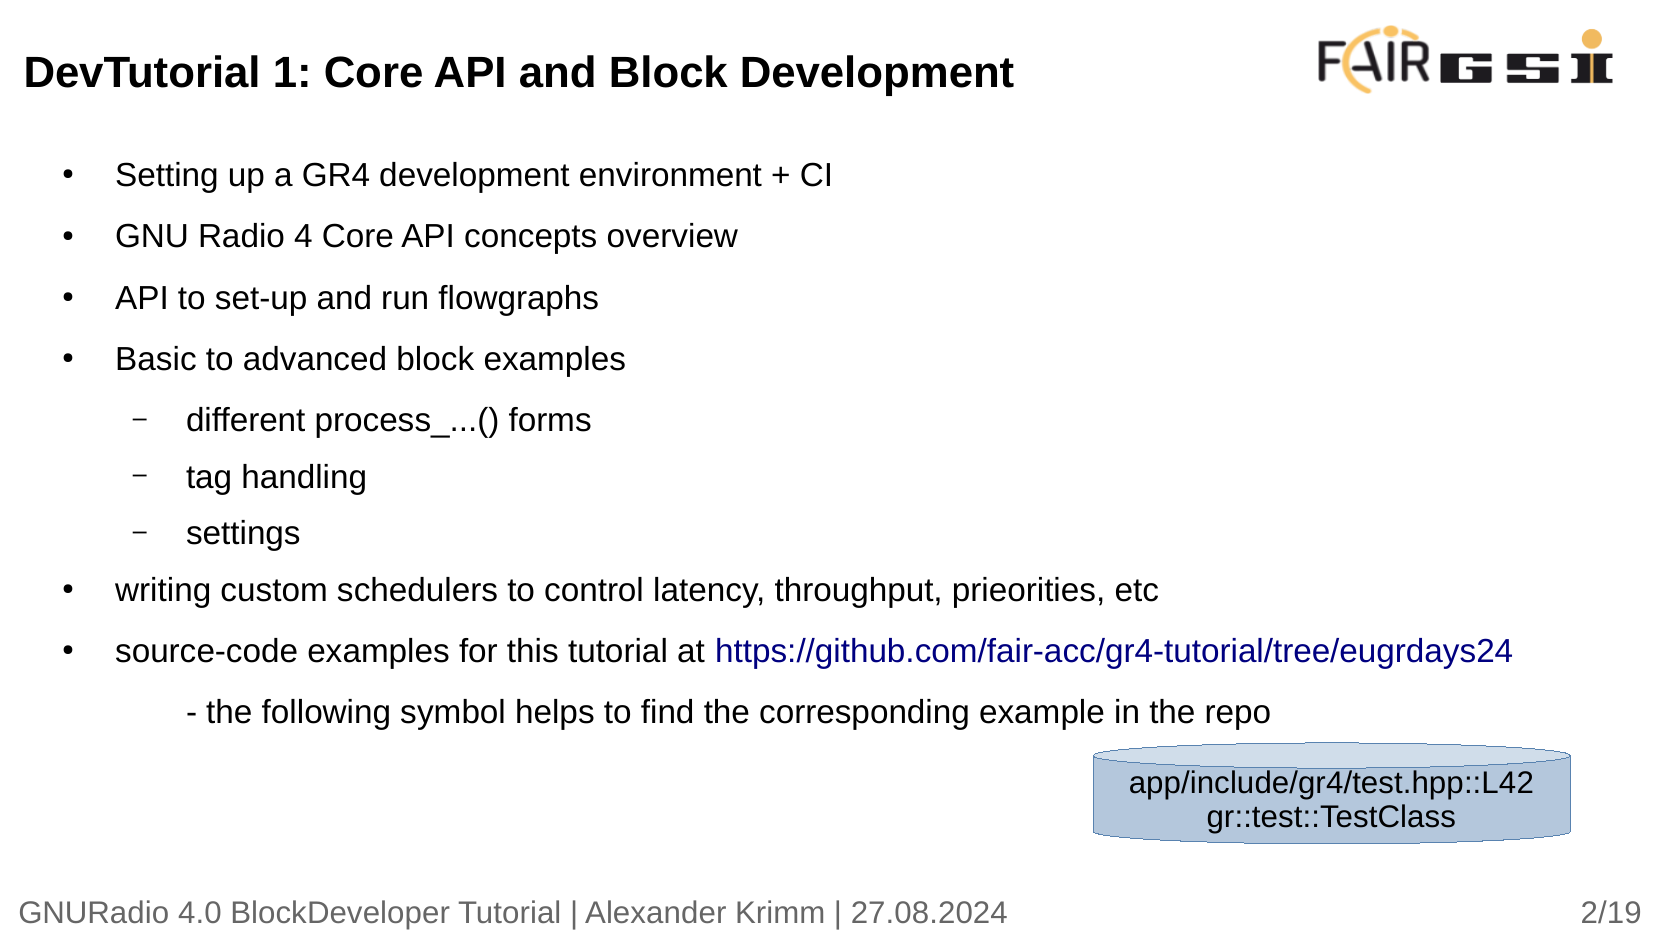

# DevTutorial 1: Core API and Block Development
Setting up a GR4 development environment + CI
GNU Radio 4 Core API concepts overview
API to set-up and run flowgraphs
Basic to advanced block examples
different process_...() forms
tag handling
settings
writing custom schedulers to control latency, throughput, prieorities, etc
source-code examples for this tutorial at https://github.com/fair-acc/gr4-tutorial/tree/eugrdays24
- the following symbol helps to find the corresponding example in the repo
app/include/gr4/test.hpp::L42
gr::test::TestClass